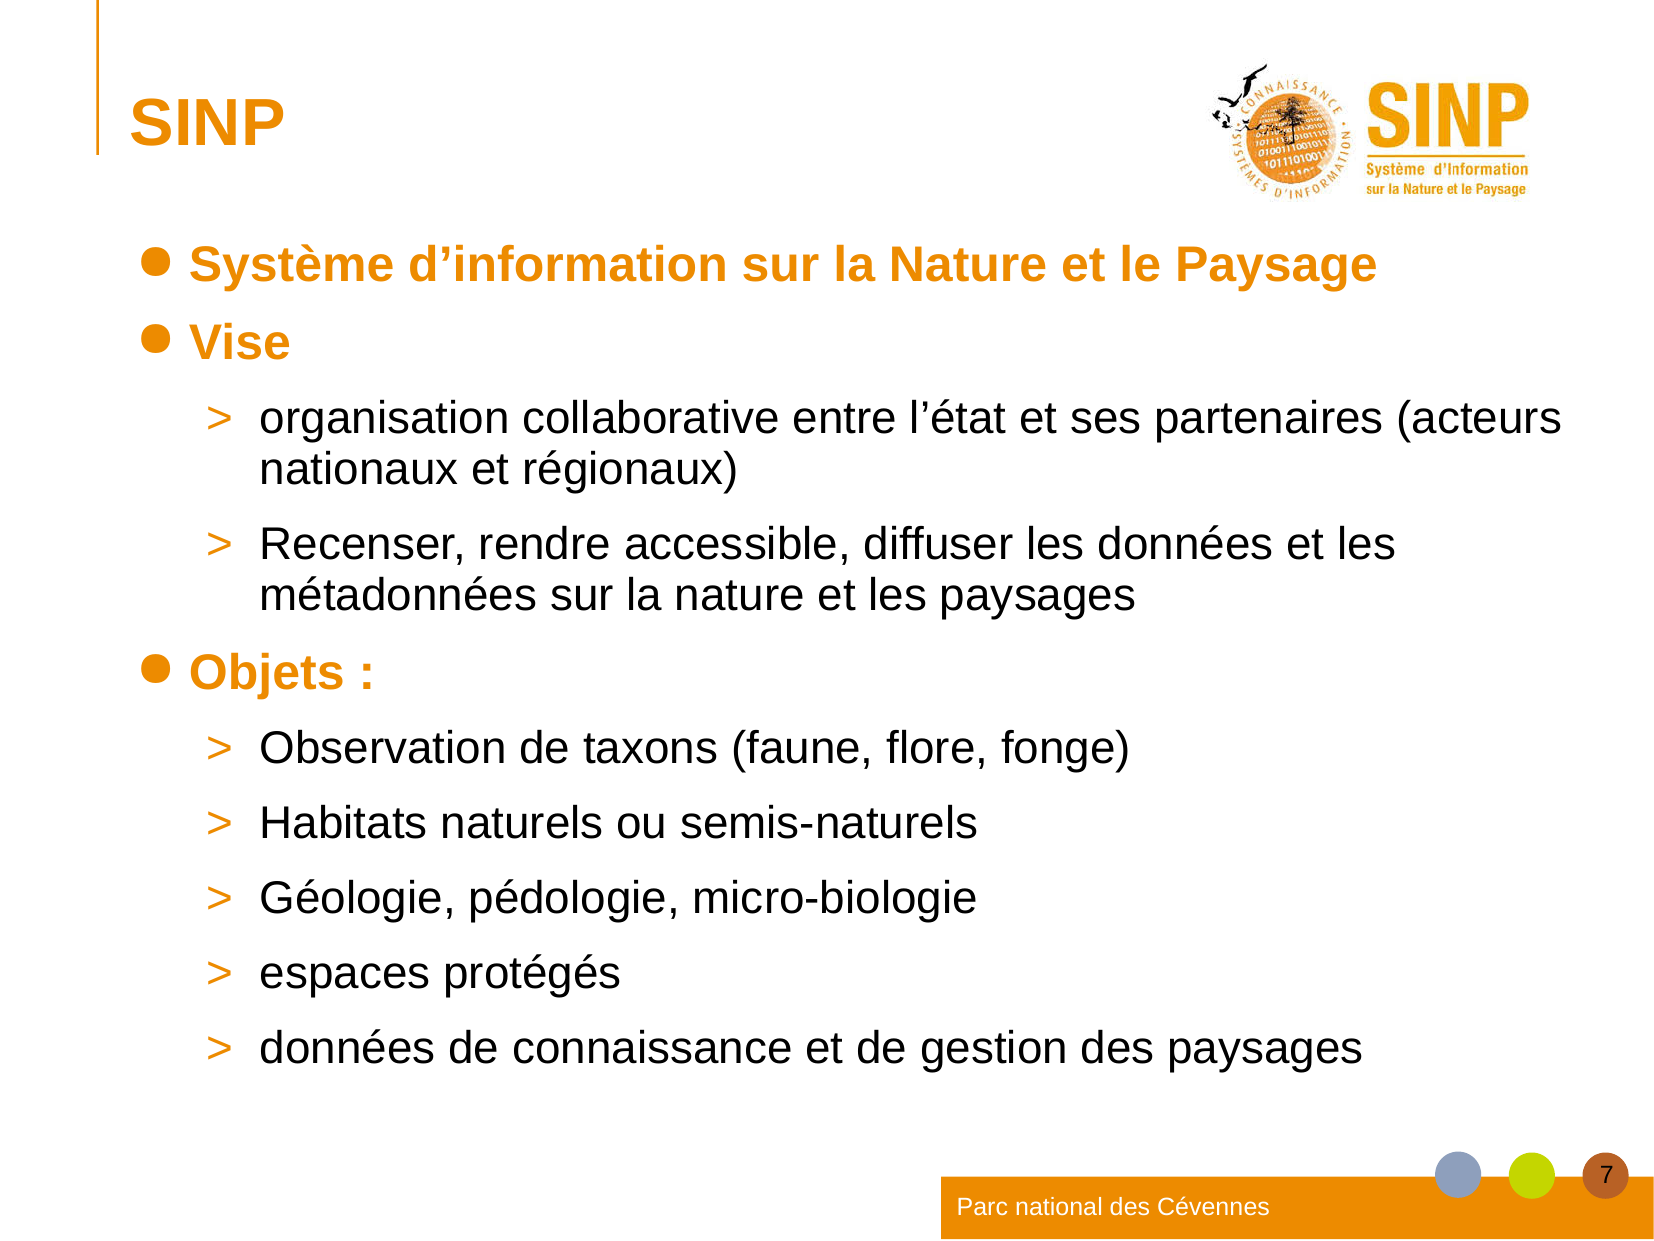

# SINP
Système d’information sur la Nature et le Paysage
Vise
organisation collaborative entre l’état et ses partenaires (acteurs nationaux et régionaux)
Recenser, rendre accessible, diffuser les données et les métadonnées sur la nature et les paysages
Objets :
Observation de taxons (faune, flore, fonge)
Habitats naturels ou semis-naturels
Géologie, pédologie, micro-biologie
espaces protégés
données de connaissance et de gestion des paysages